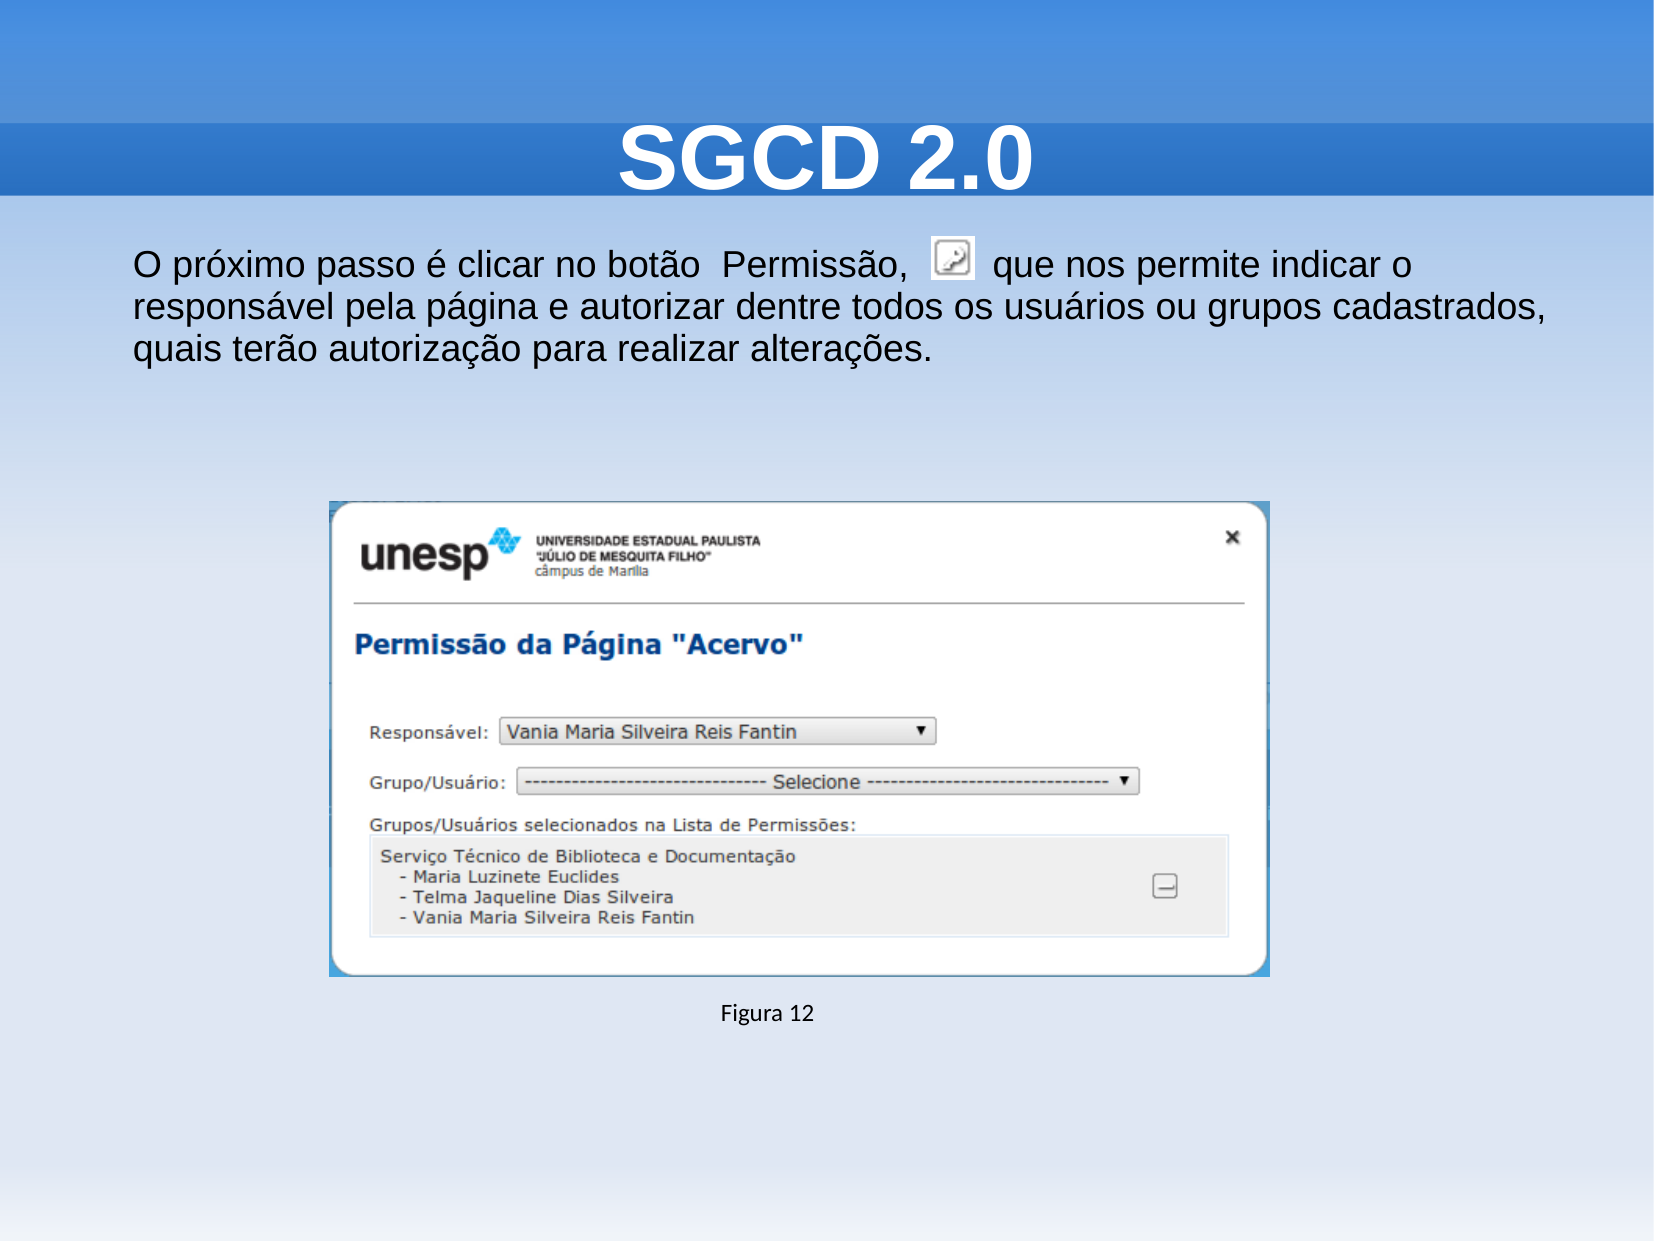

# SGCD 2.0
O próximo passo é clicar no botão Permissão, que nos permite indicar o responsável pela página e autorizar dentre todos os usuários ou grupos cadastrados, quais terão autorização para realizar alterações.
Figura 12